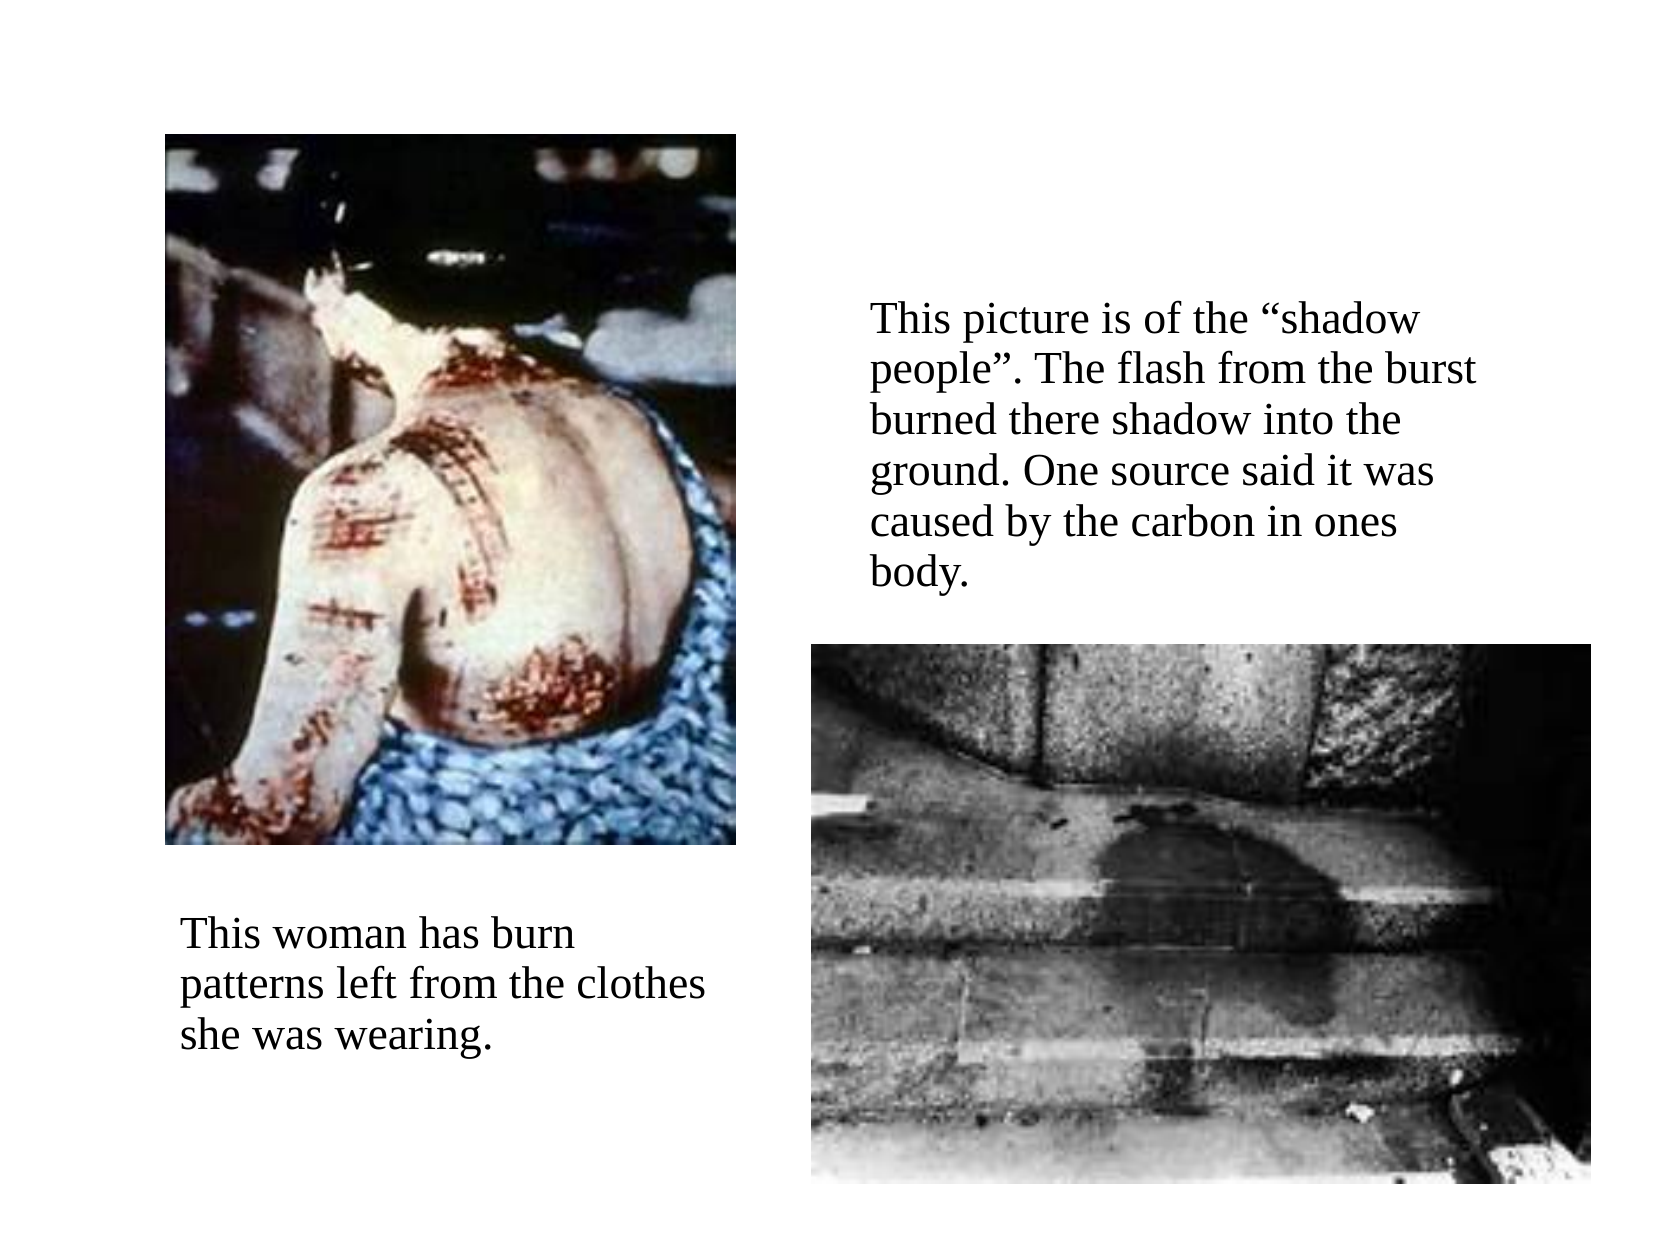

This picture is of the “shadow people”. The flash from the burst burned there shadow into the ground. One source said it was caused by the carbon in ones body.
This woman has burn patterns left from the clothes she was wearing.